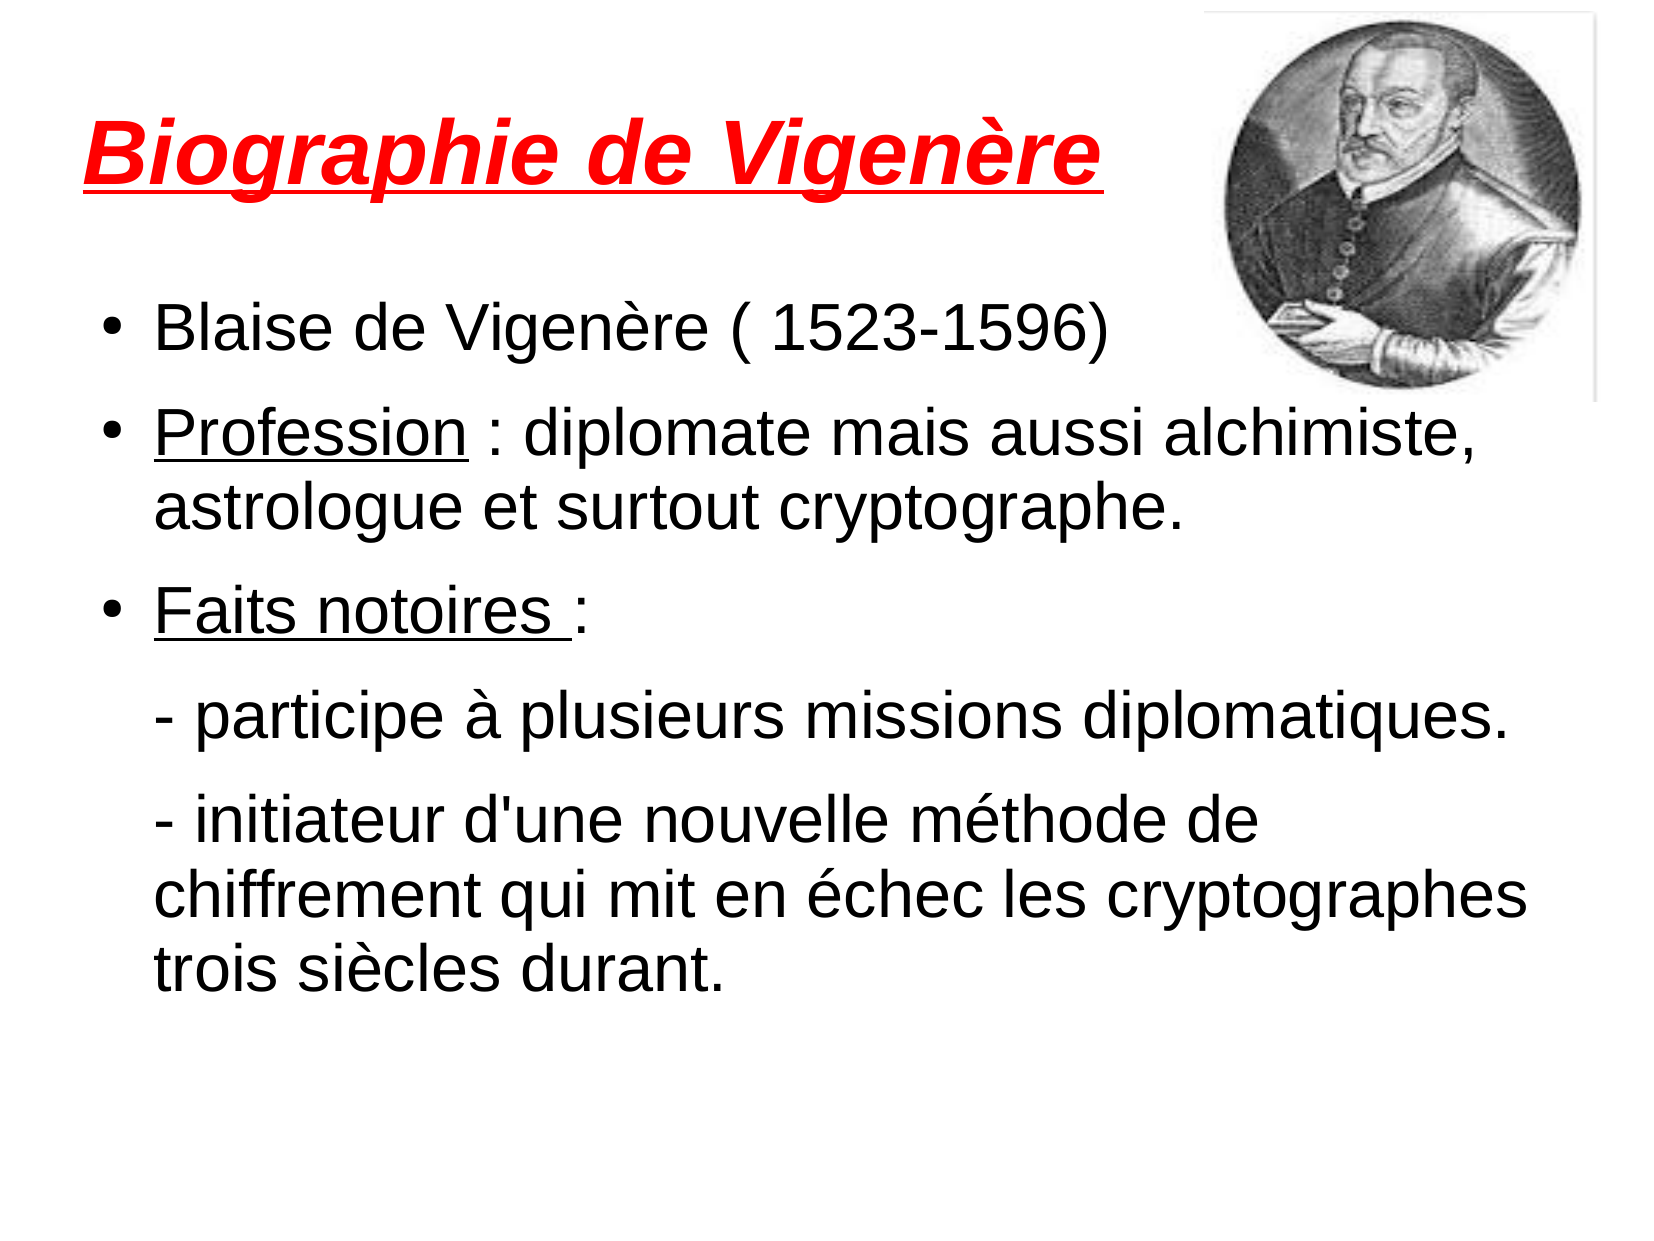

# Biographie de Vigenère
Blaise de Vigenère ( 1523-1596)
Profession : diplomate mais aussi alchimiste, astrologue et surtout cryptographe.
Faits notoires :
- participe à plusieurs missions diplomatiques.
- initiateur d'une nouvelle méthode de chiffrement qui mit en échec les cryptographes trois siècles durant.